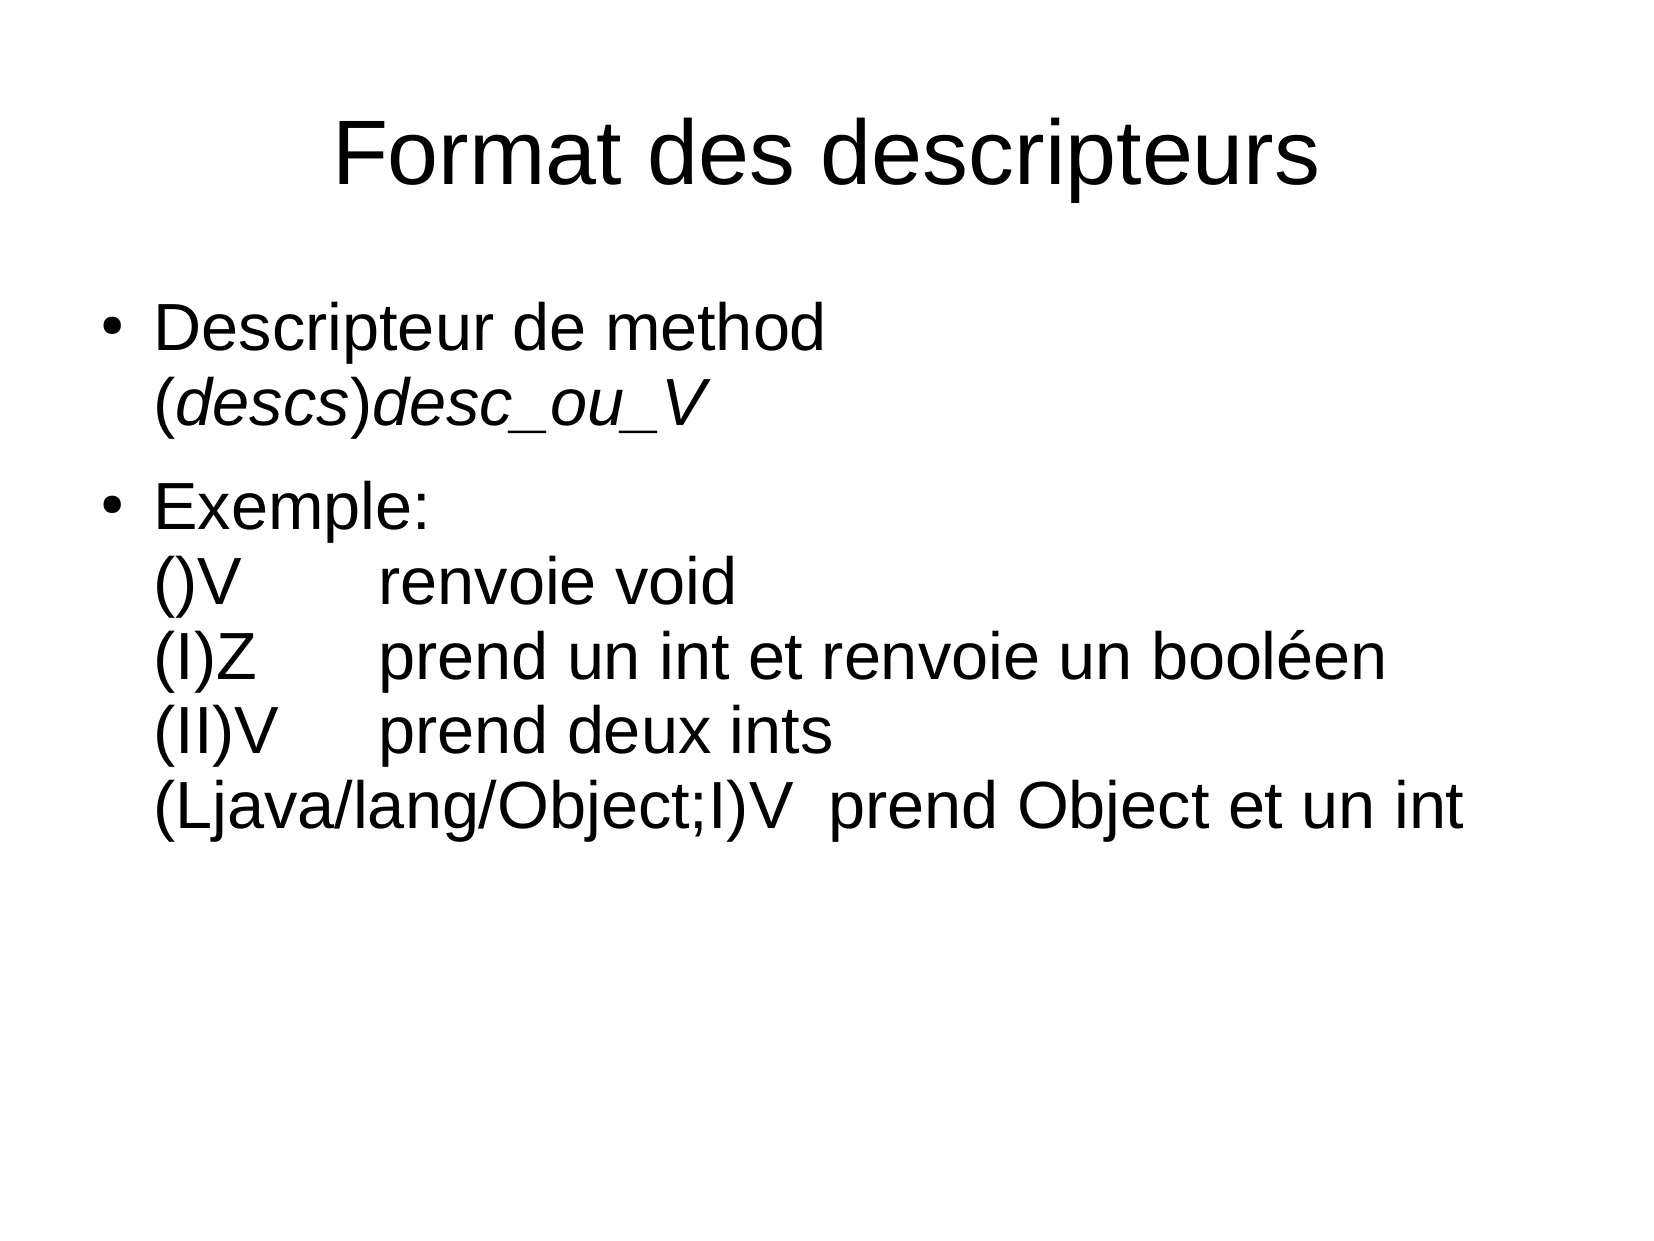

# Format des descripteurs
Descripteur de method
(descs)desc_ou_V
Exemple:
()V		renvoie void
(I)Z		prend un int et renvoie un booléen
(II)V		prend deux ints
(Ljava/lang/Object;I)V	prend Object et un int